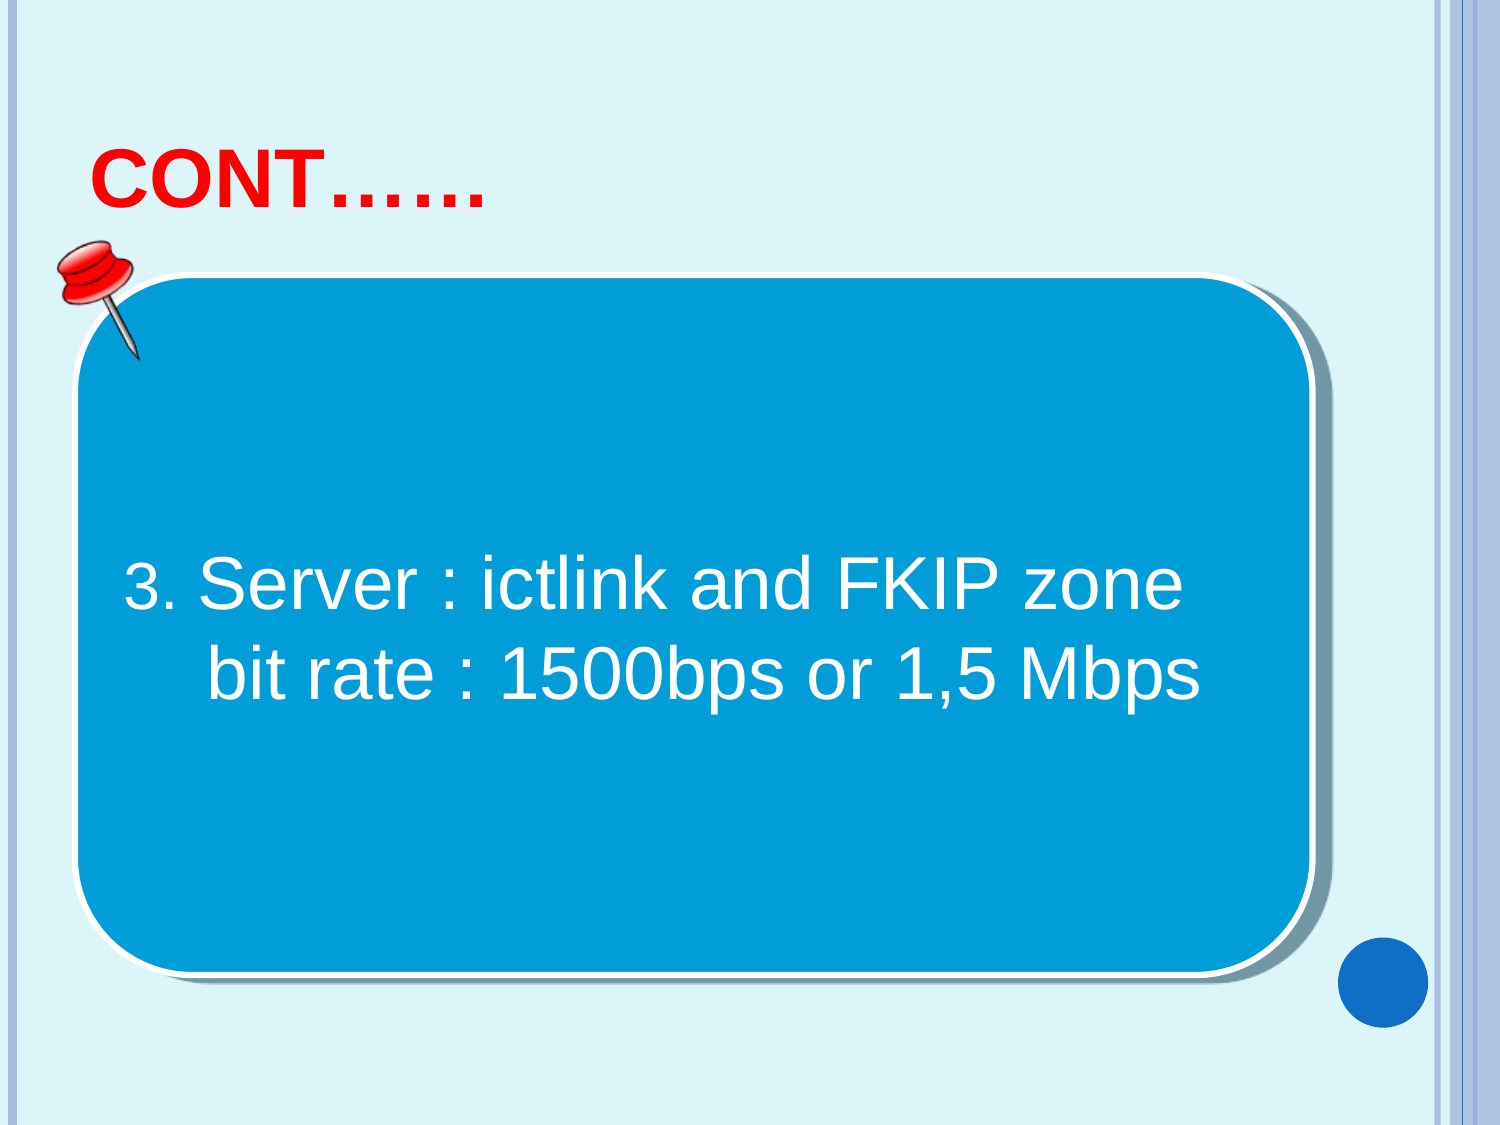

# CONT……
3. Server : ictlink and FKIP zone
 bit rate : 1500bps or 1,5 Mbps